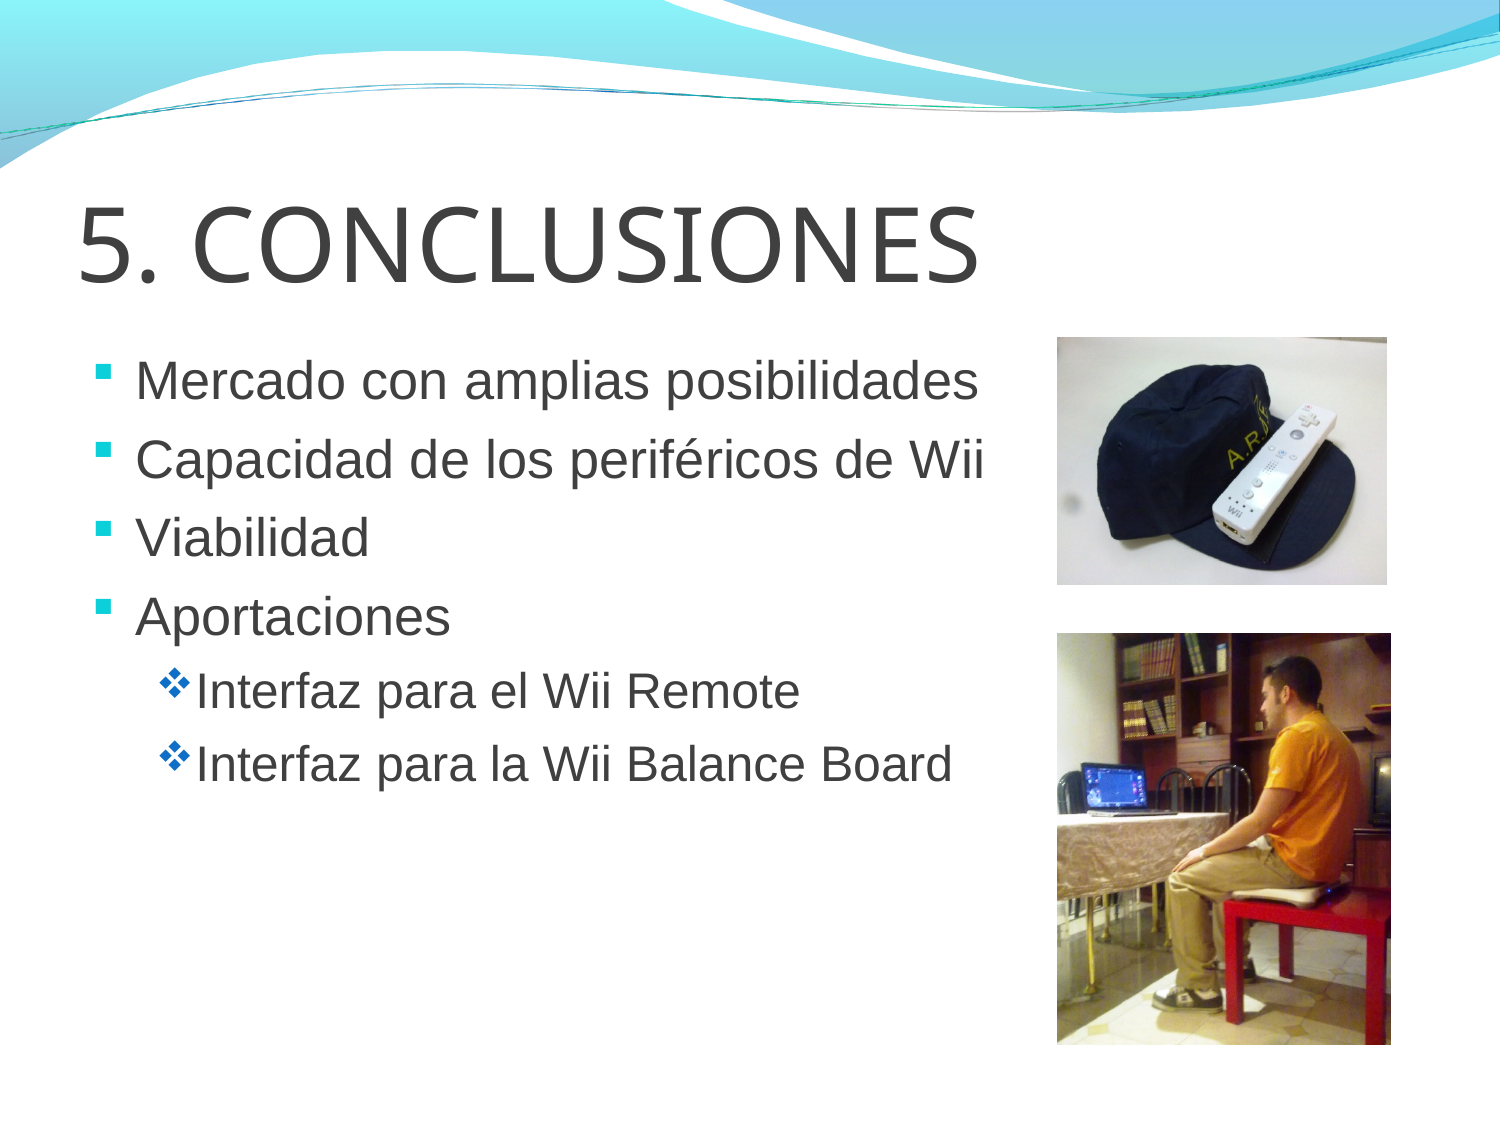

5. CONCLUSIONES
Mercado con amplias posibilidades
Capacidad de los periféricos de Wii
Viabilidad
Aportaciones
Interfaz para el Wii Remote
Interfaz para la Wii Balance Board